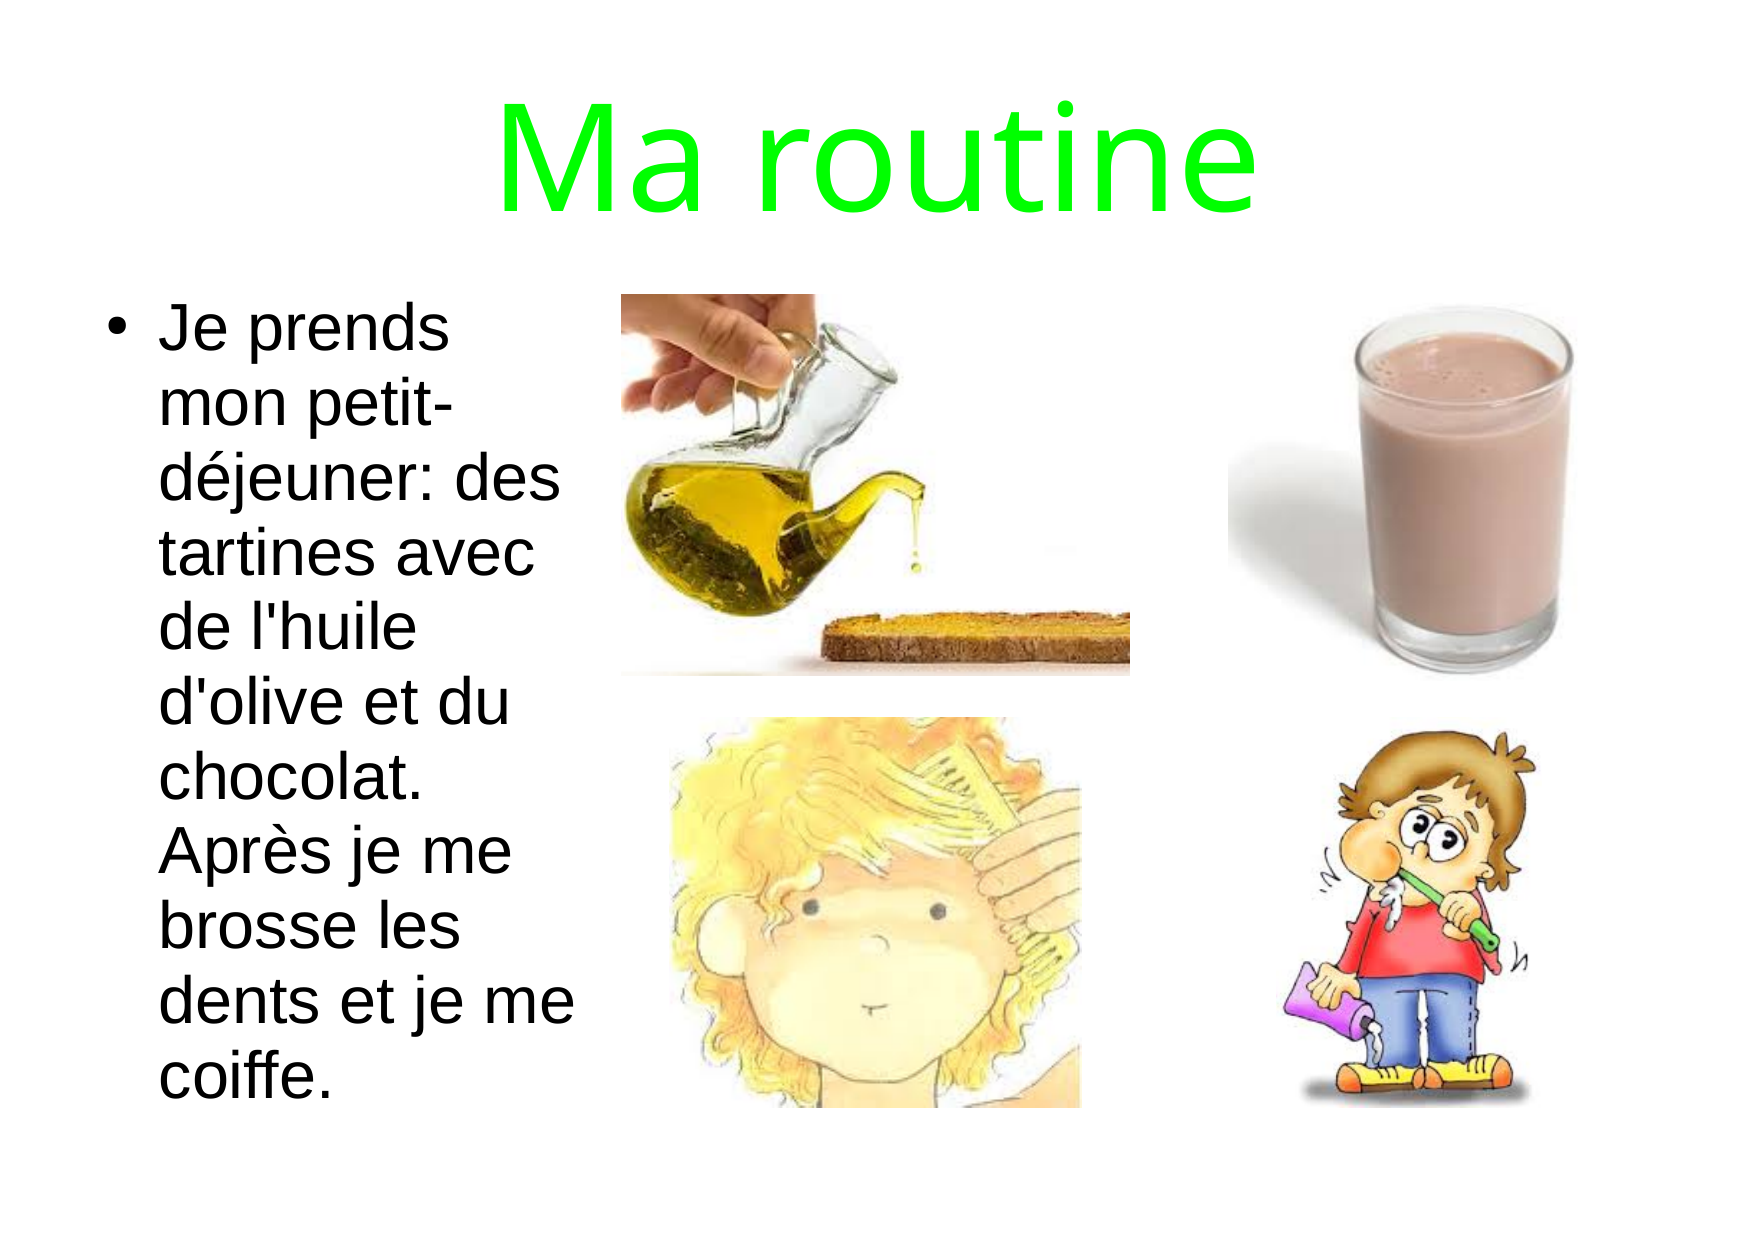

# Ma routine
Je prends mon petit-déjeuner: des tartines avec de l'huile d'olive et du chocolat. Après je me brosse les dents et je me coiffe.